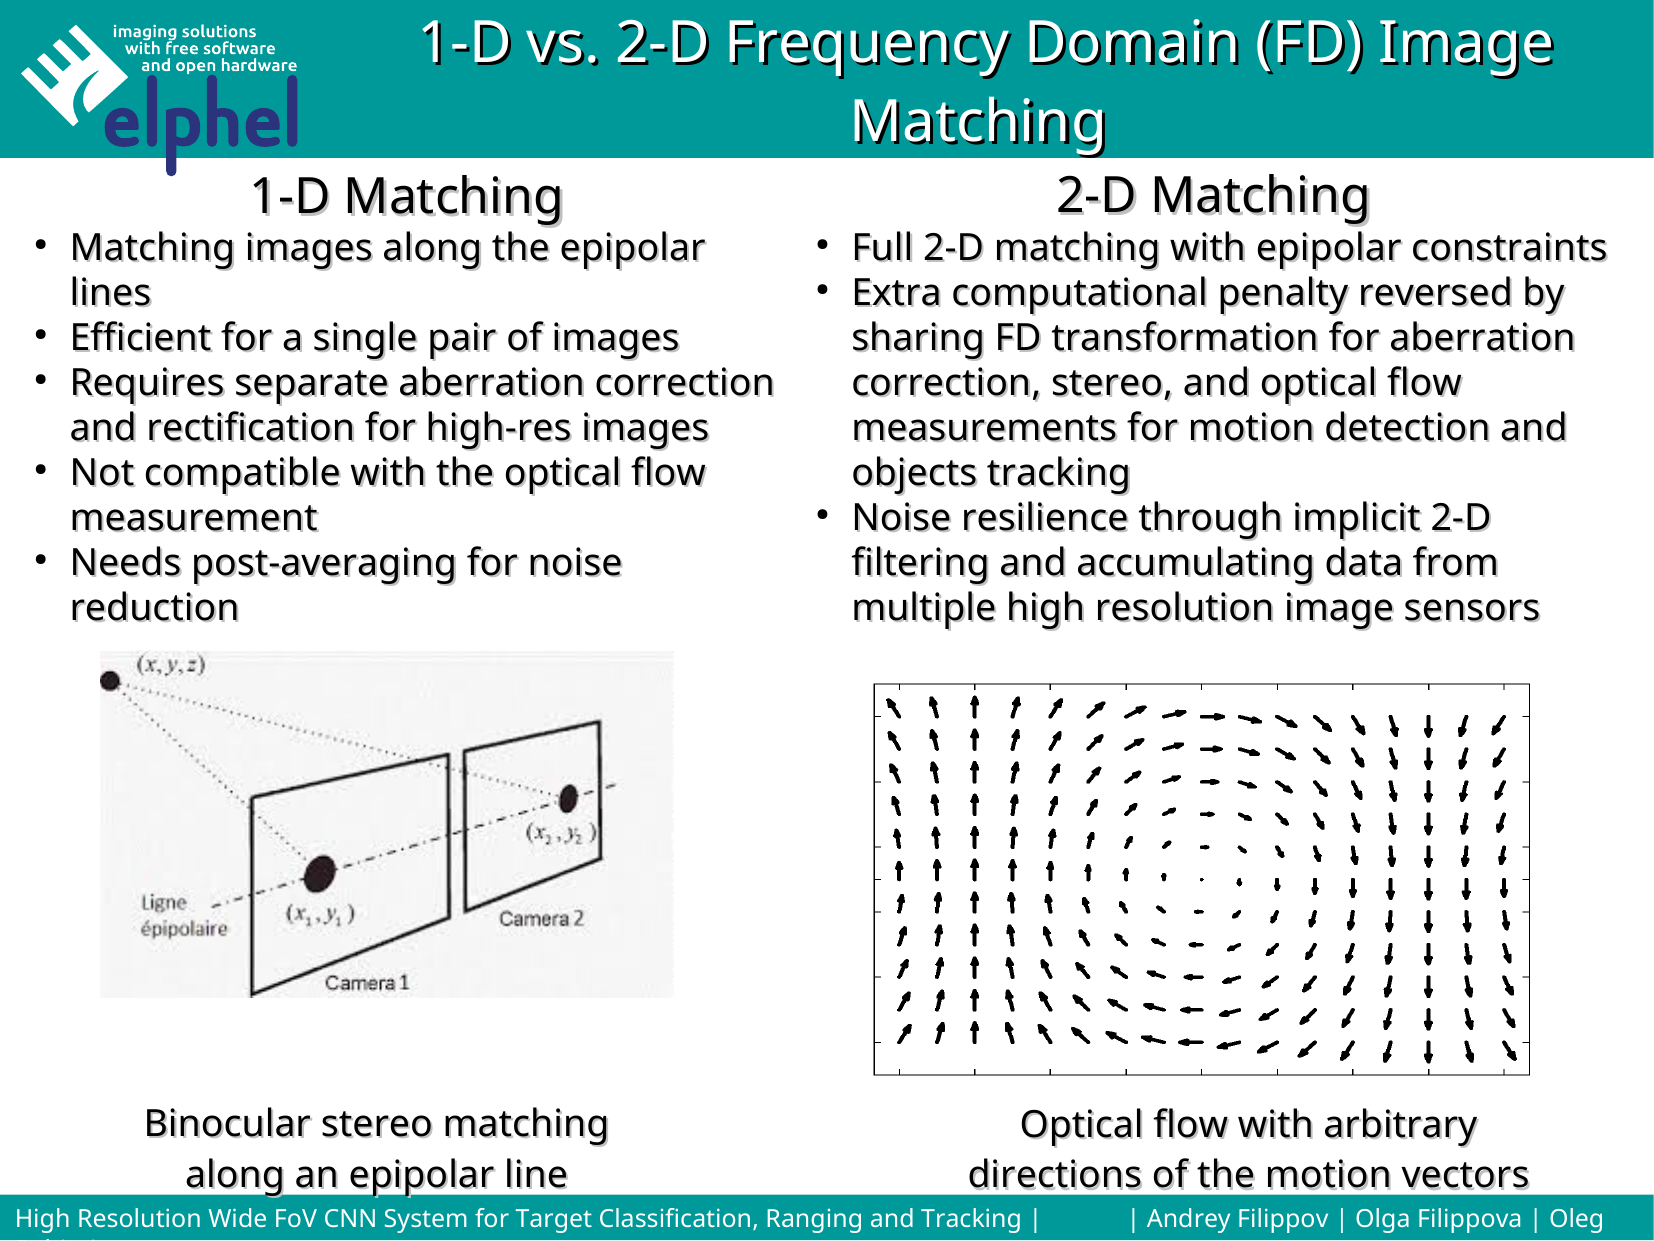

# 1-D vs. 2-D Frequency Domain (FD) Image Matching
2-D Matching
Full 2-D matching with epipolar constraints
Extra computational penalty reversed by sharing FD transformation for aberration correction, stereo, and optical flow measurements for motion detection and objects tracking
Noise resilience through implicit 2-D filtering and accumulating data from multiple high resolution image sensors
1-D Matching
Matching images along the epipolar lines
Efficient for a single pair of images
Requires separate aberration correction and rectification for high-res images
Not compatible with the optical flow measurement
Needs post-averaging for noise reduction
Binocular stereo matching along an epipolar line
Optical flow with arbitrary directions of the motion vectors